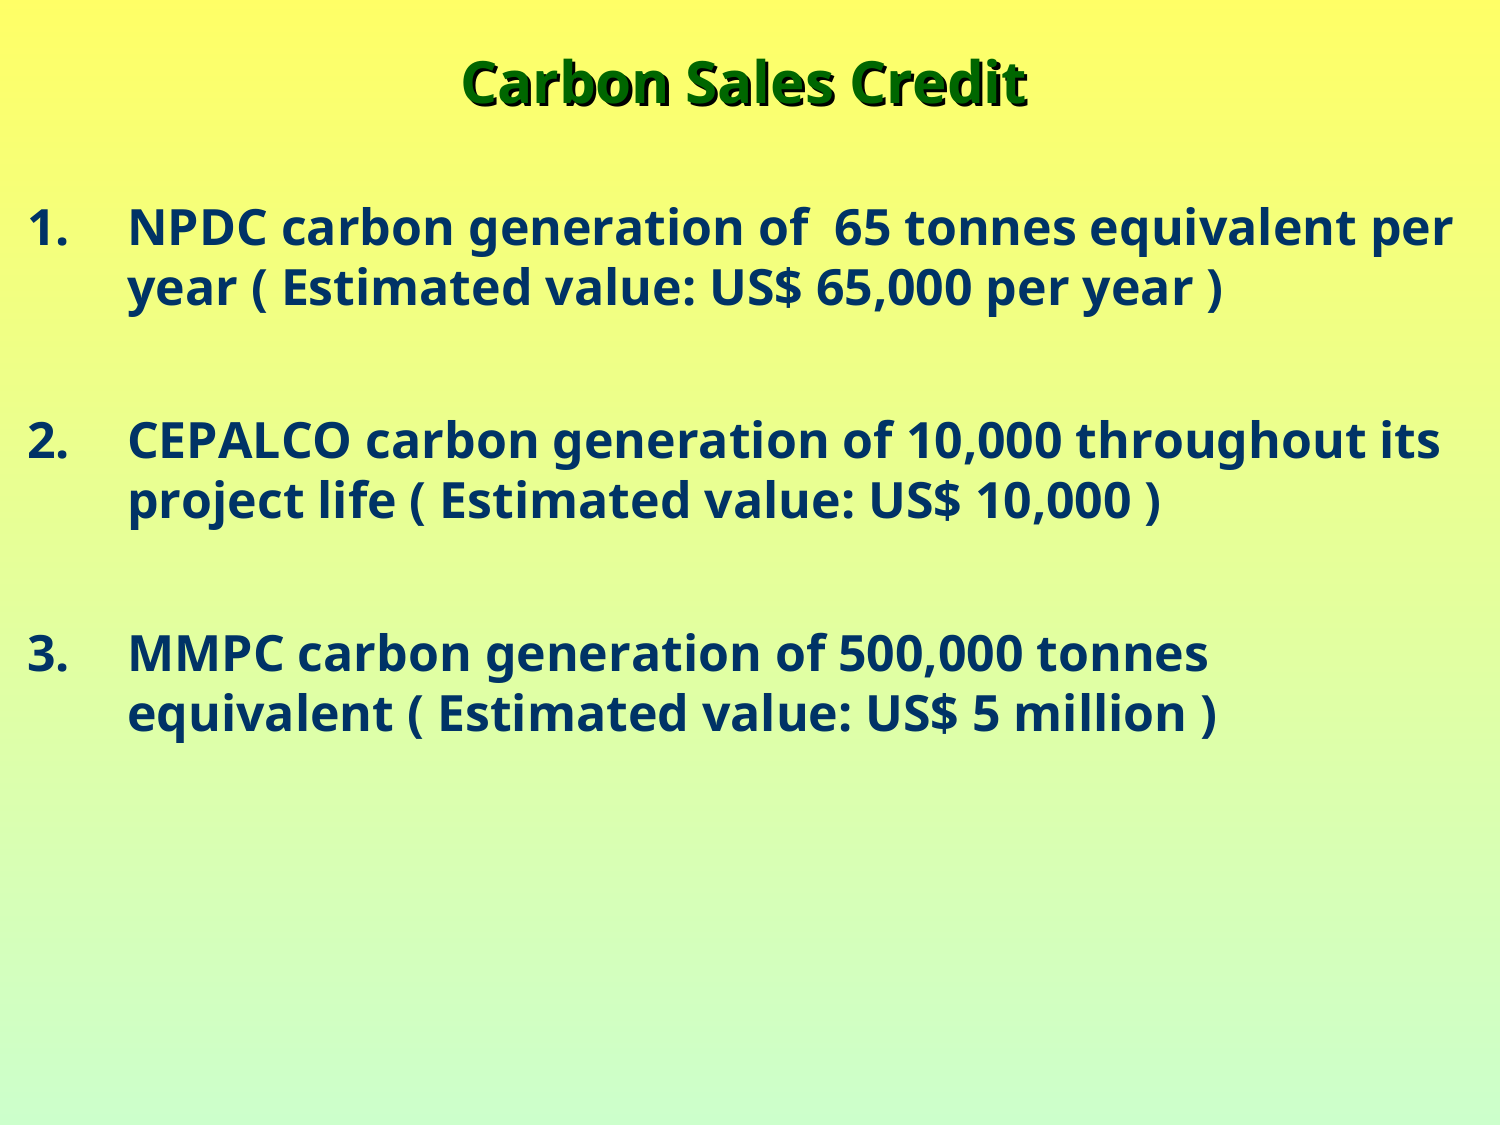

# Carbon Sales Credit
NPDC carbon generation of 65 tonnes equivalent per year ( Estimated value: US$ 65,000 per year )
CEPALCO carbon generation of 10,000 throughout its project life ( Estimated value: US$ 10,000 )
MMPC carbon generation of 500,000 tonnes equivalent ( Estimated value: US$ 5 million )